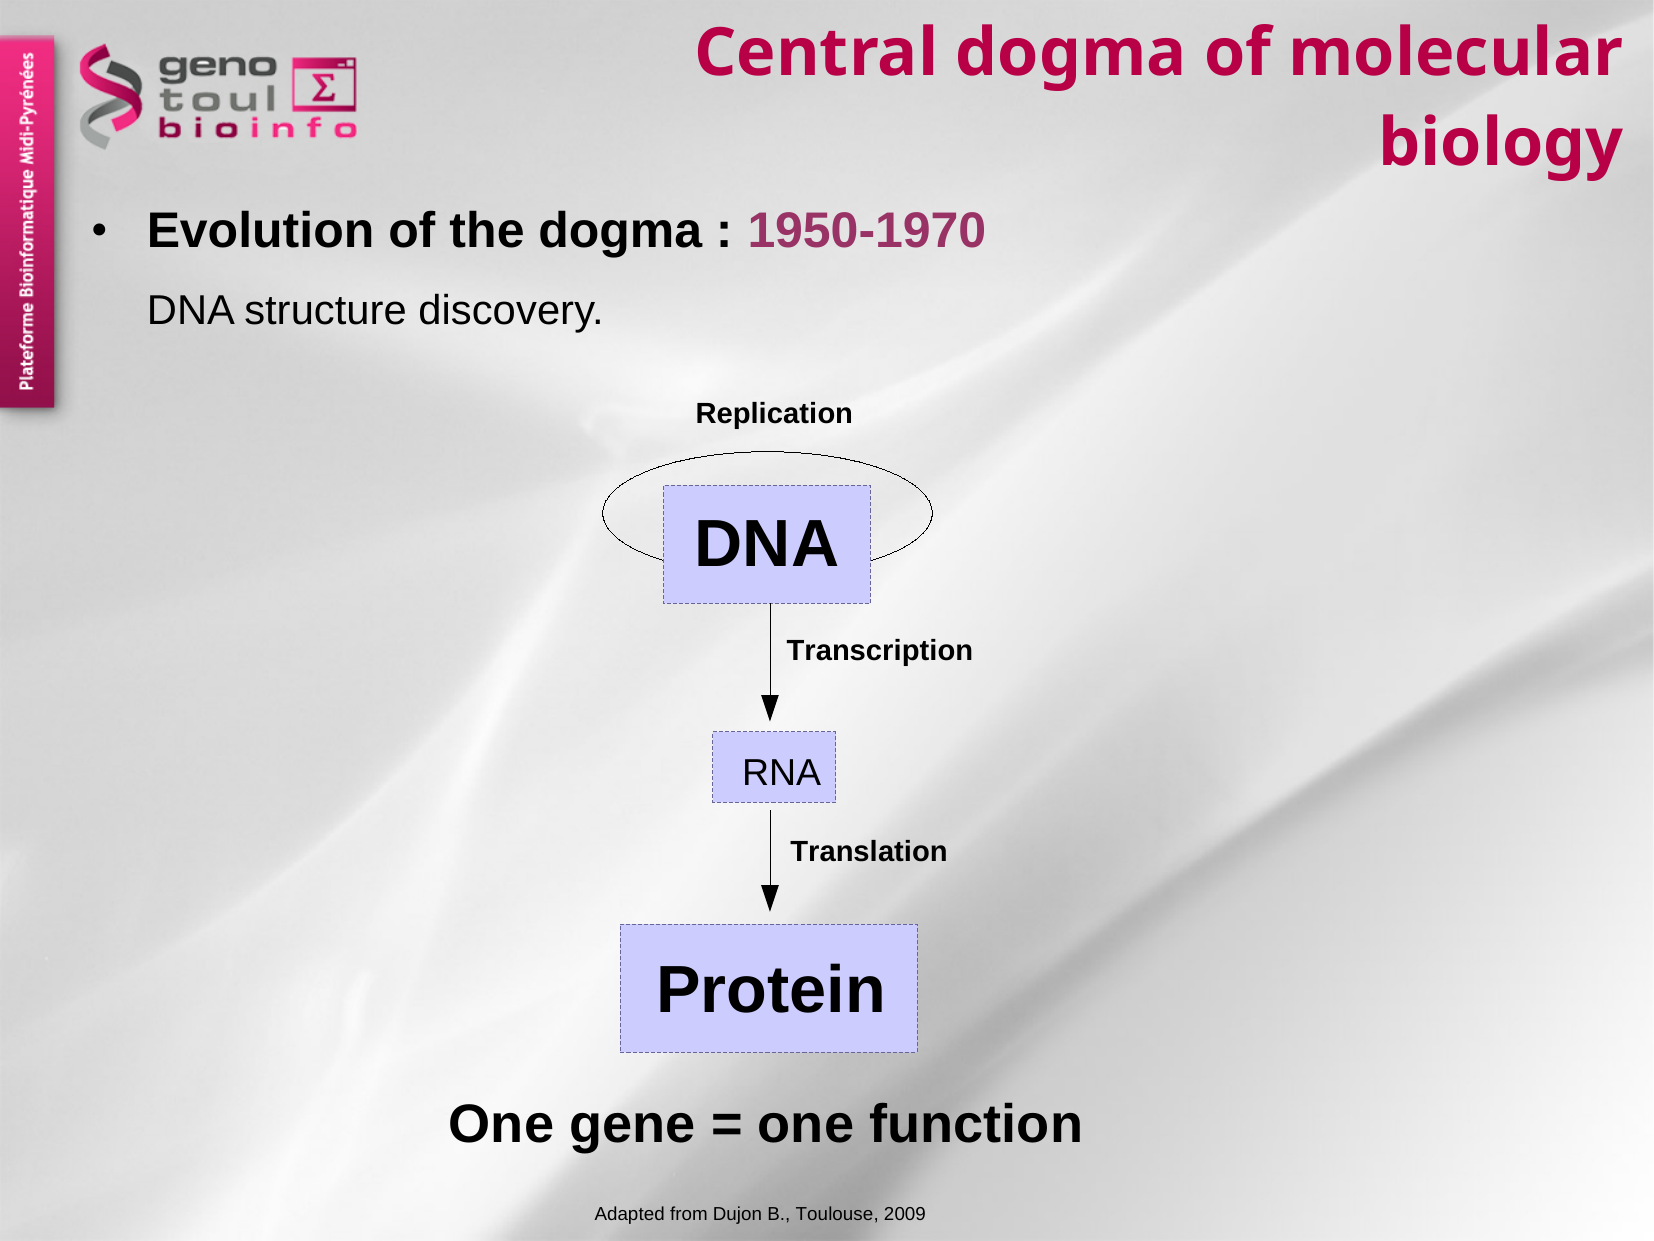

# Central dogma of molecular biology
Evolution of the dogma : 1950-1970
DNA structure discovery.
Replication
DNA
Transcription
RNA
Translation
Protein
One gene = one function
Adapted from Dujon B., Toulouse, 2009